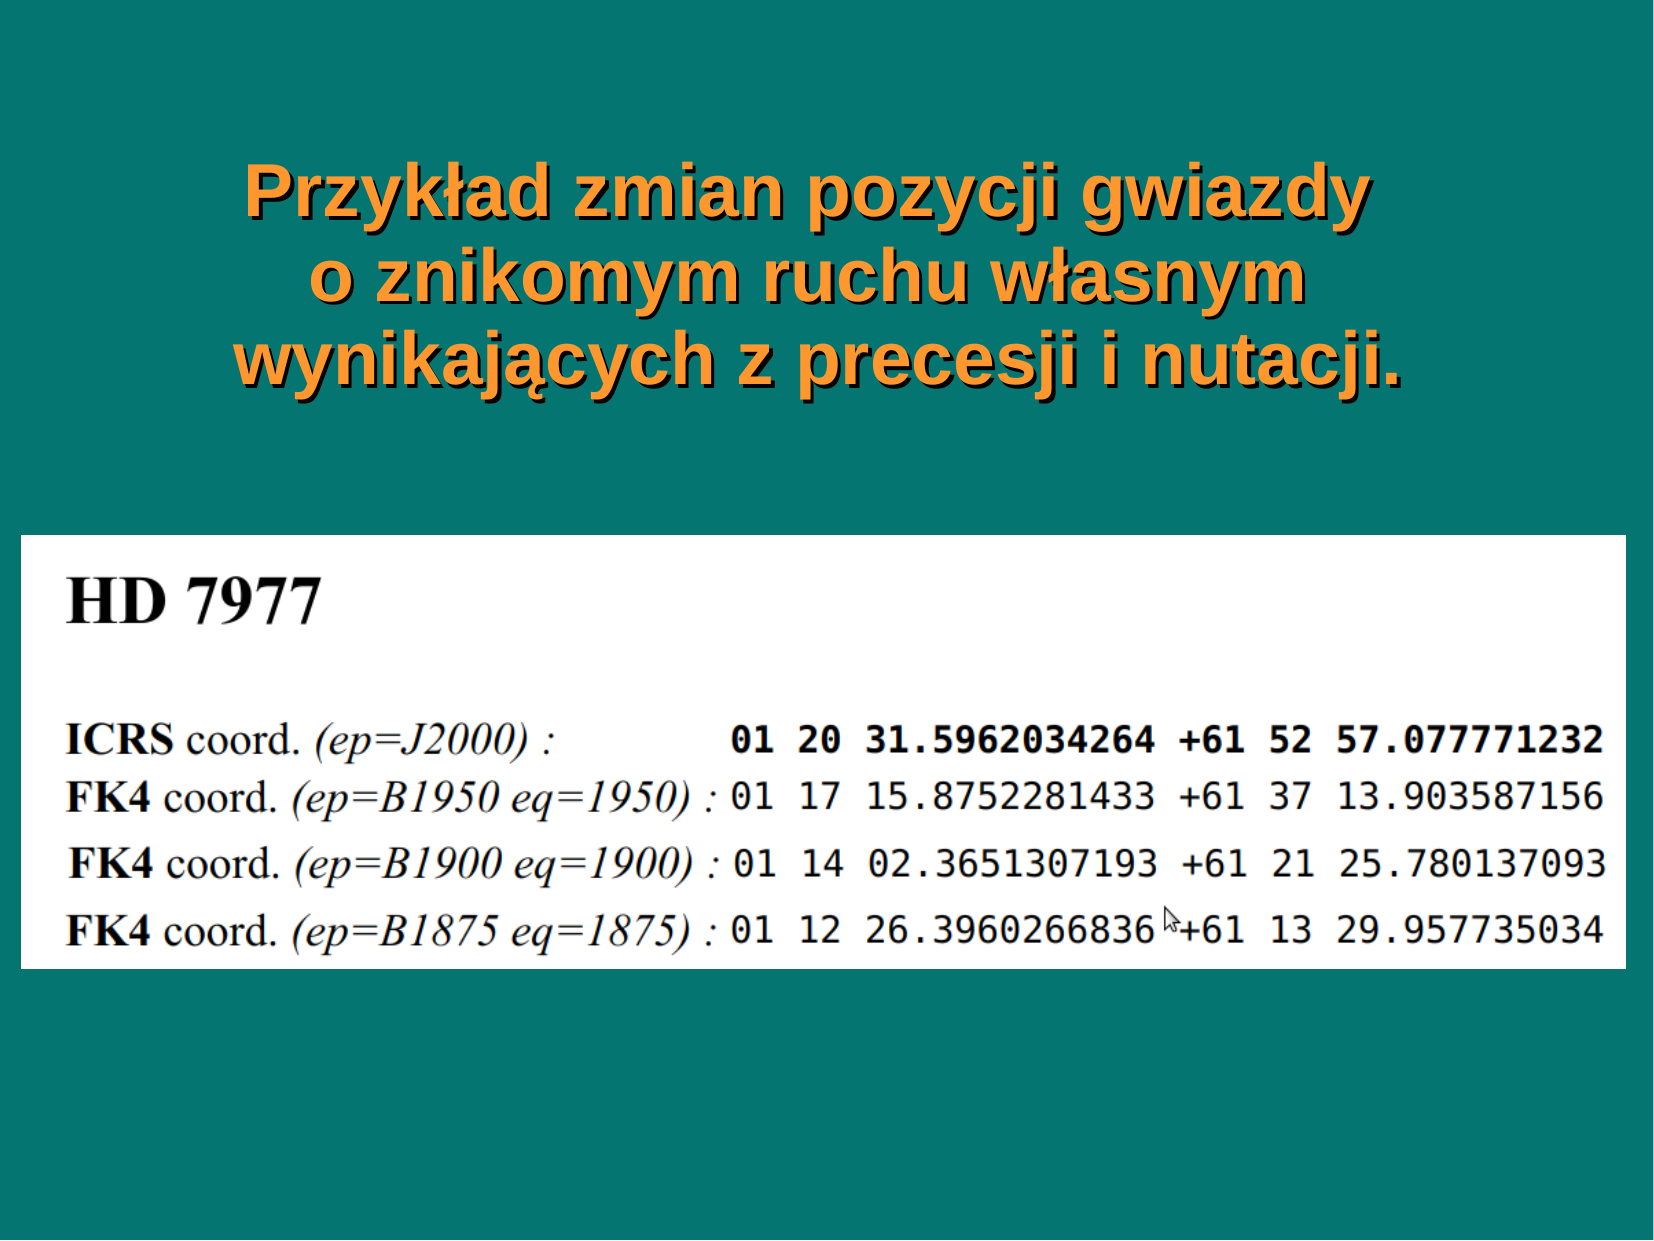

# Przykład zmian pozycji gwiazdy o znikomym ruchu własnym wynikających z precesji i nutacji.